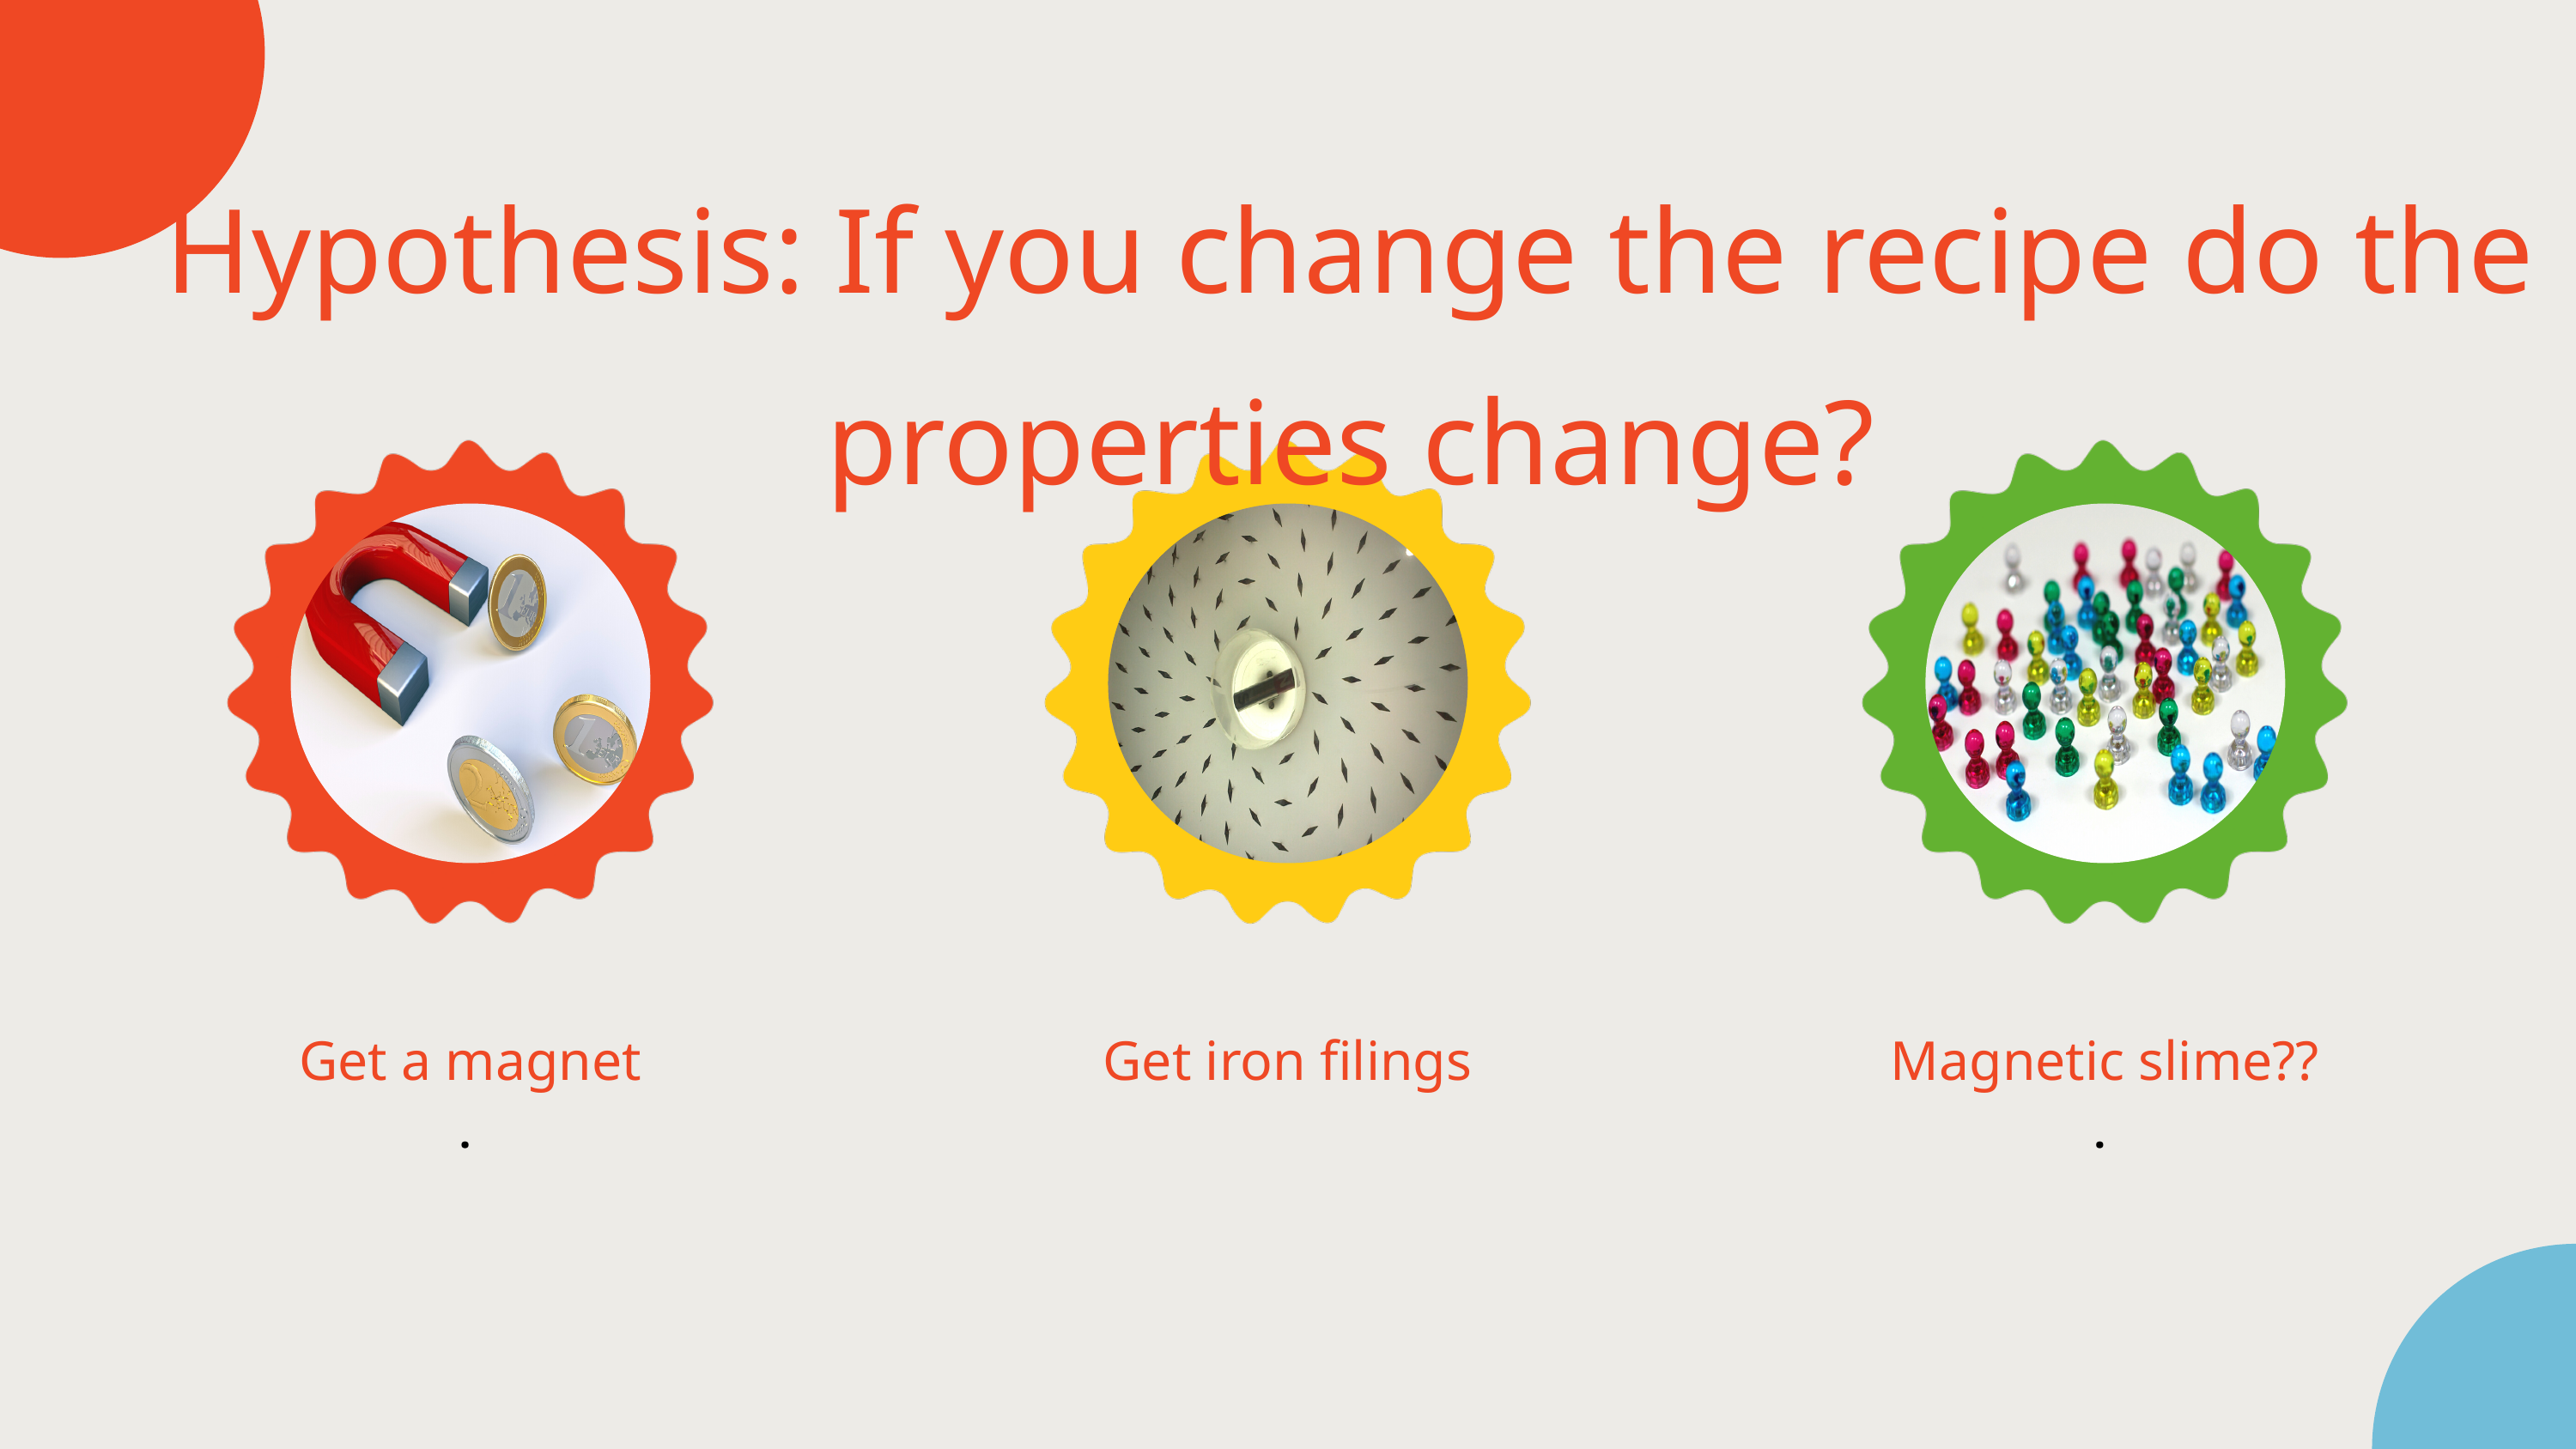

Hypothesis: If you change the recipe do the properties change?
Get a magnet
.
Get iron filings
Magnetic slime??
.